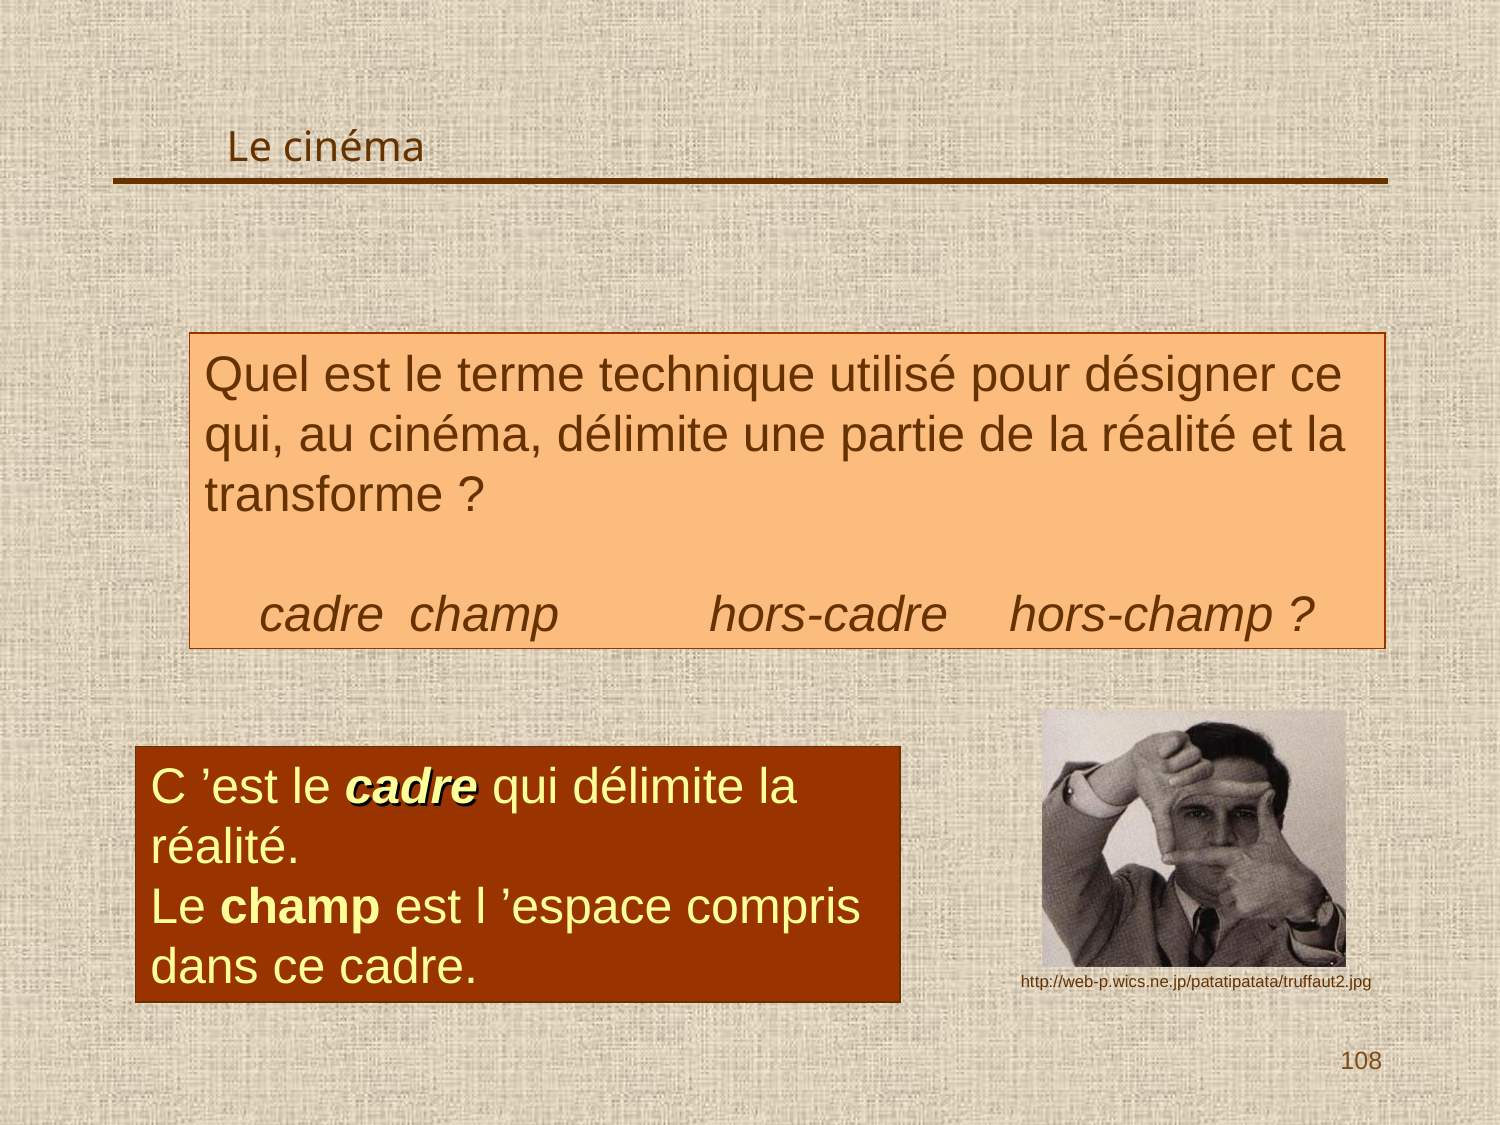

Le cinéma
Quel est le terme technique utilisé pour désigner ce qui, au cinéma, délimite une partie de la réalité et la transforme ?
cadre	champ	hors-cadre	hors-champ ?
http://web-p.wics.ne.jp/patatipatata/truffaut2.jpg
C ’est le cadre qui délimite la réalité.
Le champ est l ’espace compris dans ce cadre.
108